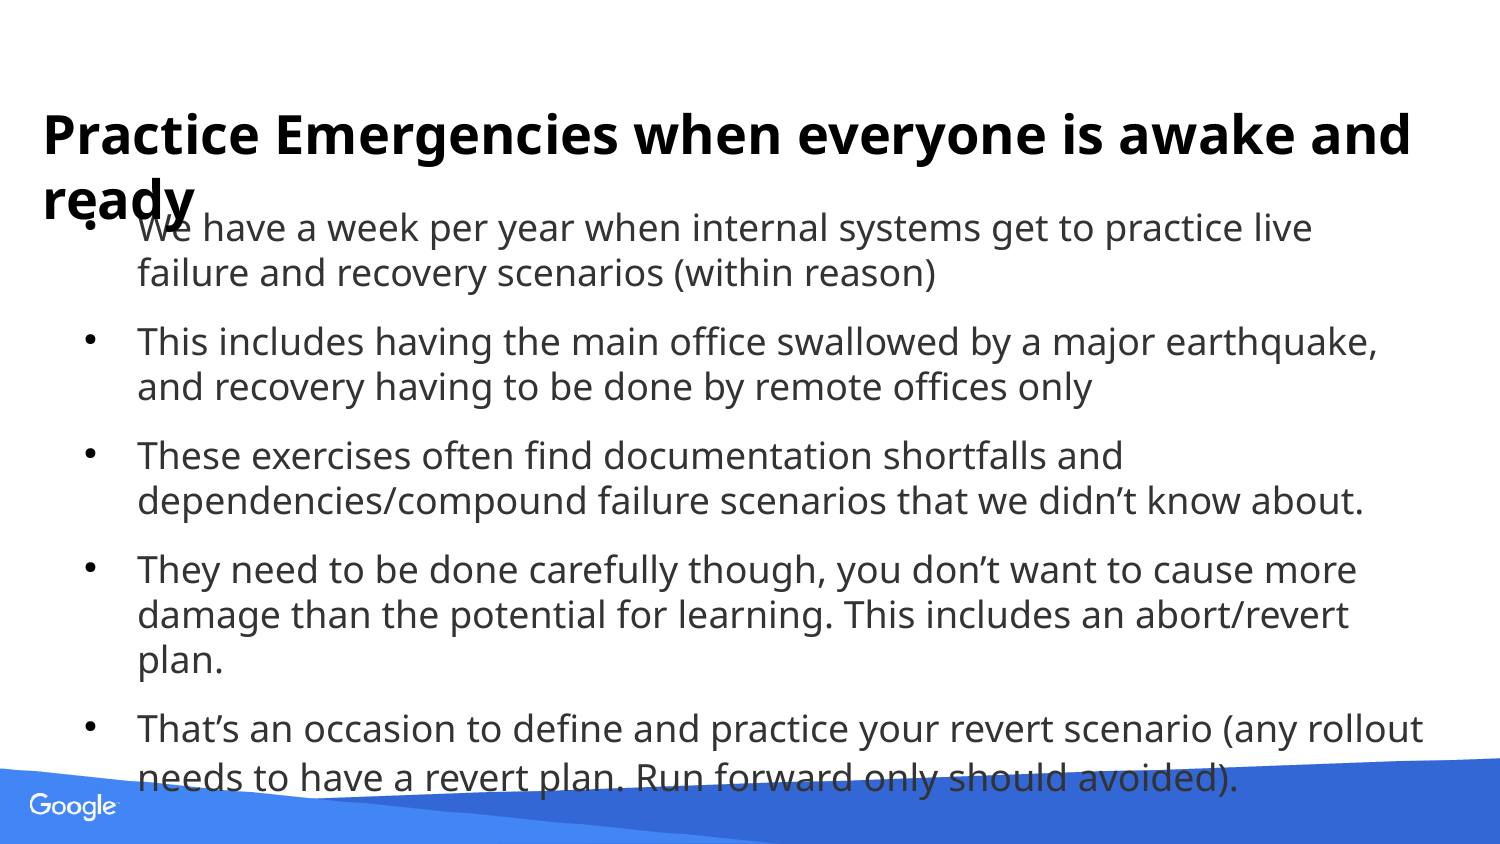

Practice Emergencies when everyone is awake and ready
# We have a week per year when internal systems get to practice live failure and recovery scenarios (within reason)
This includes having the main office swallowed by a major earthquake, and recovery having to be done by remote offices only
These exercises often find documentation shortfalls and dependencies/compound failure scenarios that we didn’t know about.
They need to be done carefully though, you don’t want to cause more damage than the potential for learning. This includes an abort/revert plan.
That’s an occasion to define and practice your revert scenario (any rollout needs to have a revert plan. Run forward only should avoided).